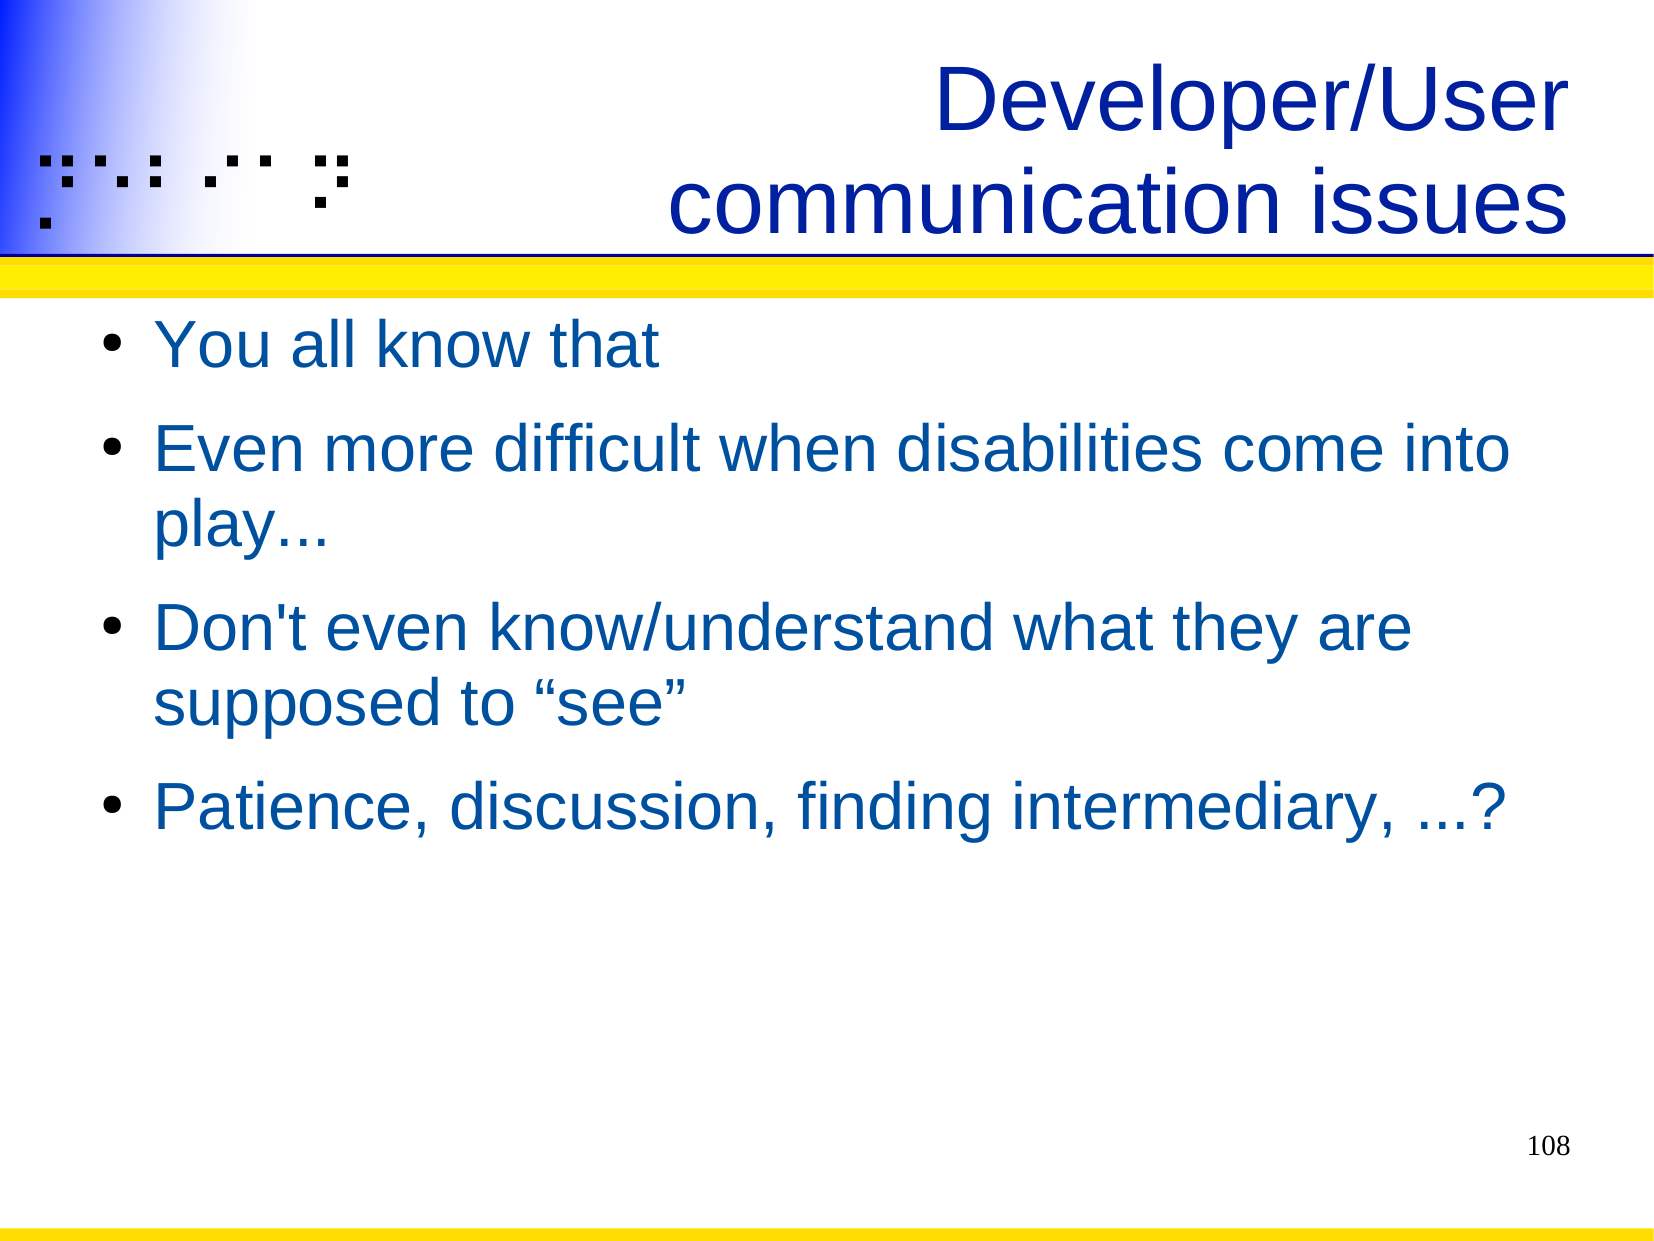

# Developer/User communication issues
You all know that
Even more difficult when disabilities come into play...
Don't even know/understand what they are supposed to “see”
Patience, discussion, finding intermediary, ...?
108